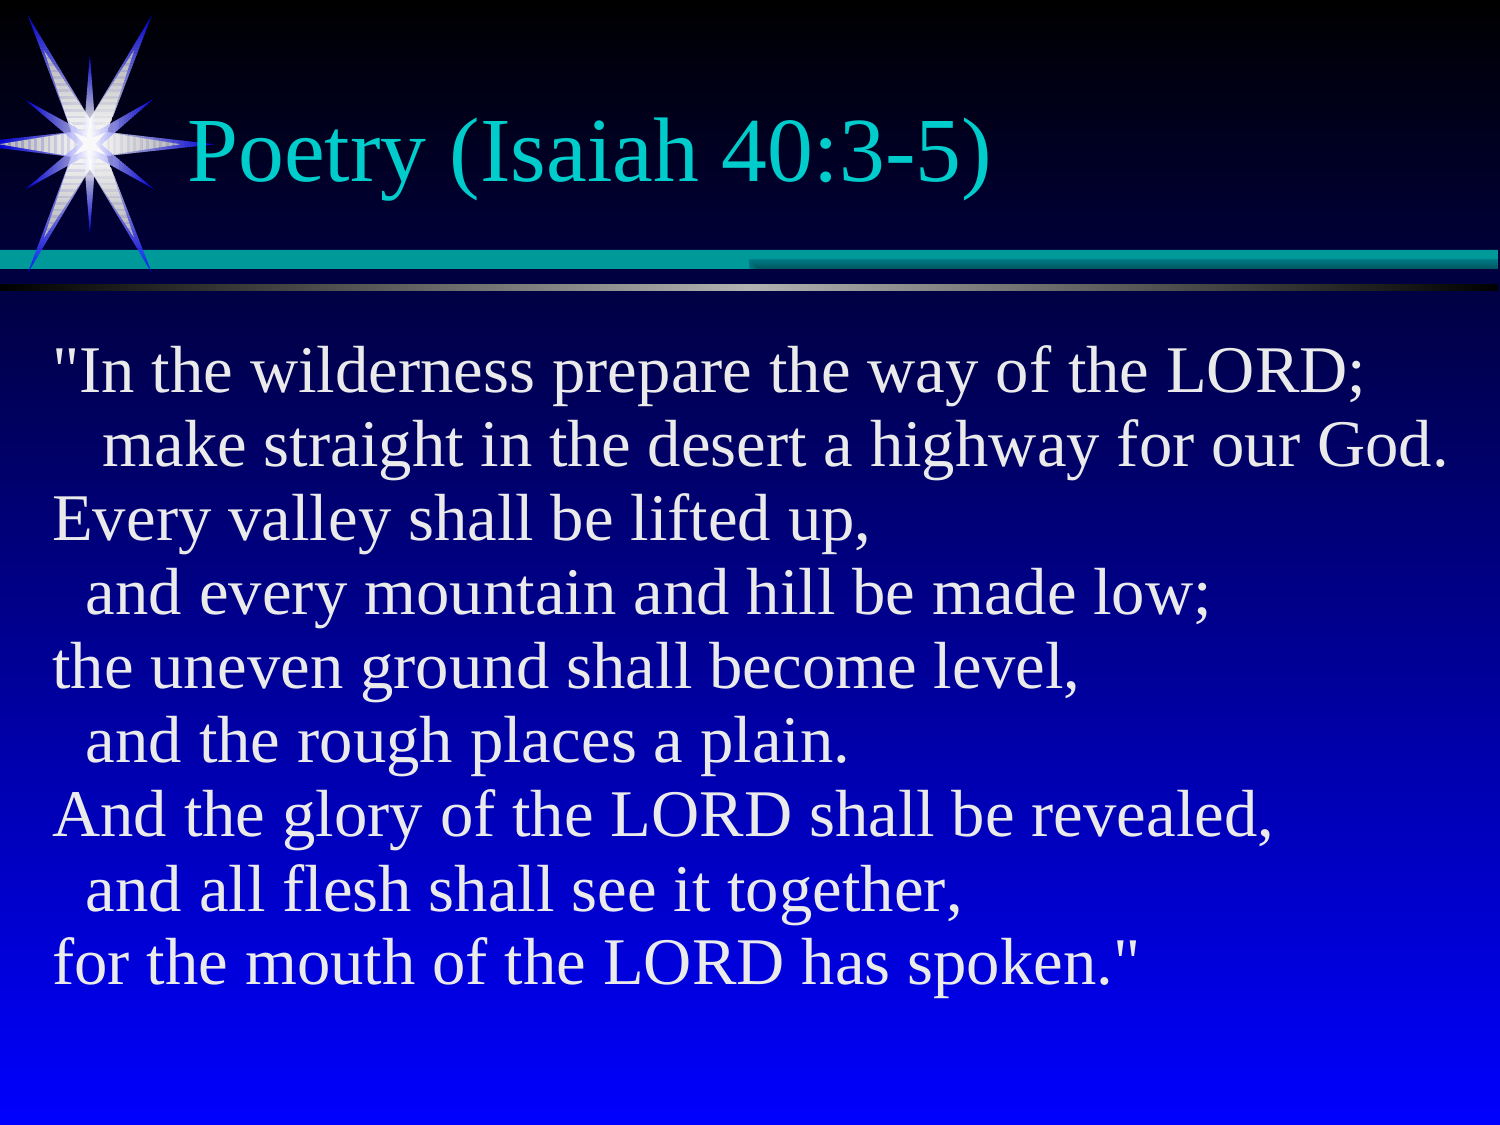

# Poetry (Isaiah 40:3-5)
"In the wilderness prepare the way of the LORD;
 make straight in the desert a highway for our God.
Every valley shall be lifted up,
 and every mountain and hill be made low;
the uneven ground shall become level,
 and the rough places a plain.
And the glory of the LORD shall be revealed,
 and all flesh shall see it together,
for the mouth of the LORD has spoken."